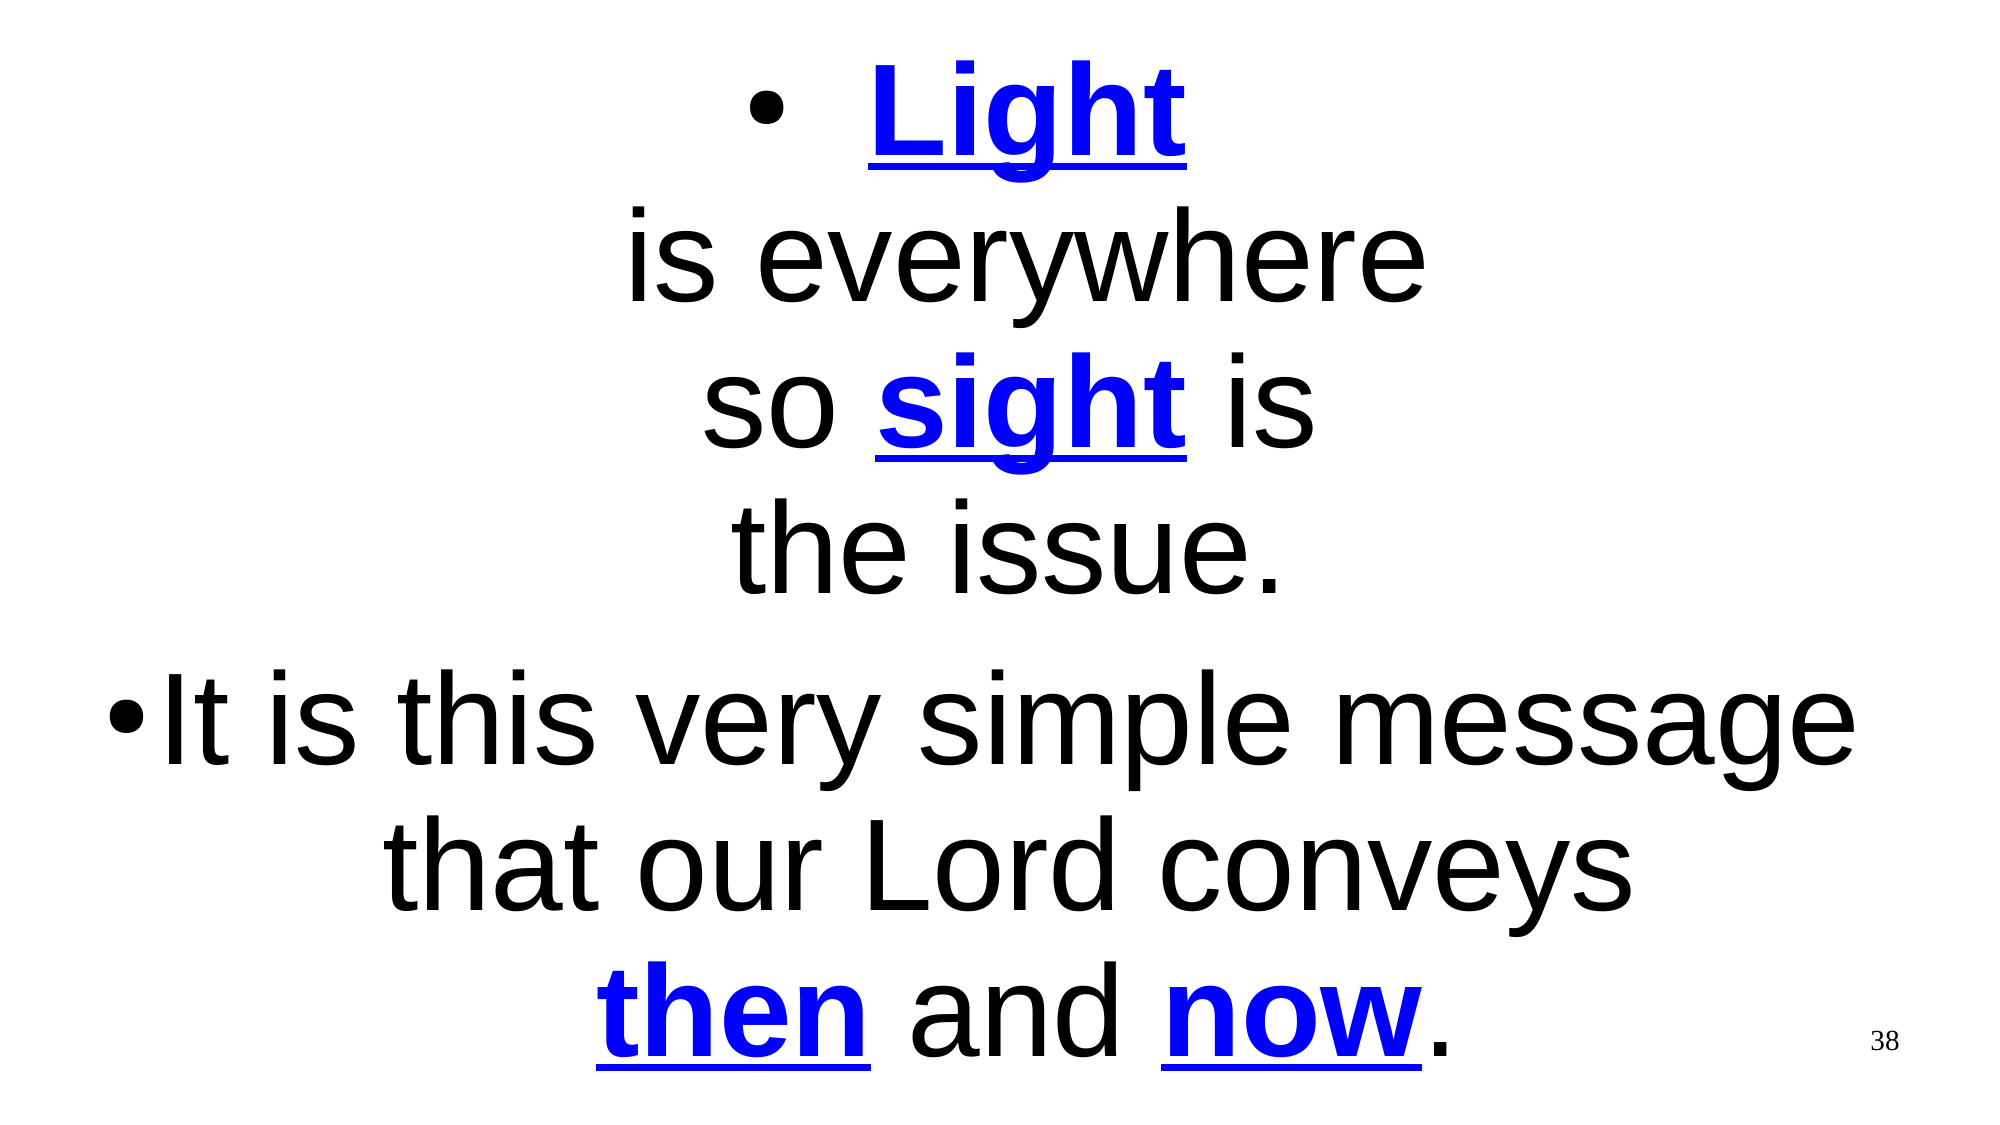

# Light is everywhere so sight is the issue.
It is this very simple message
that our Lord conveys
then and now.
38